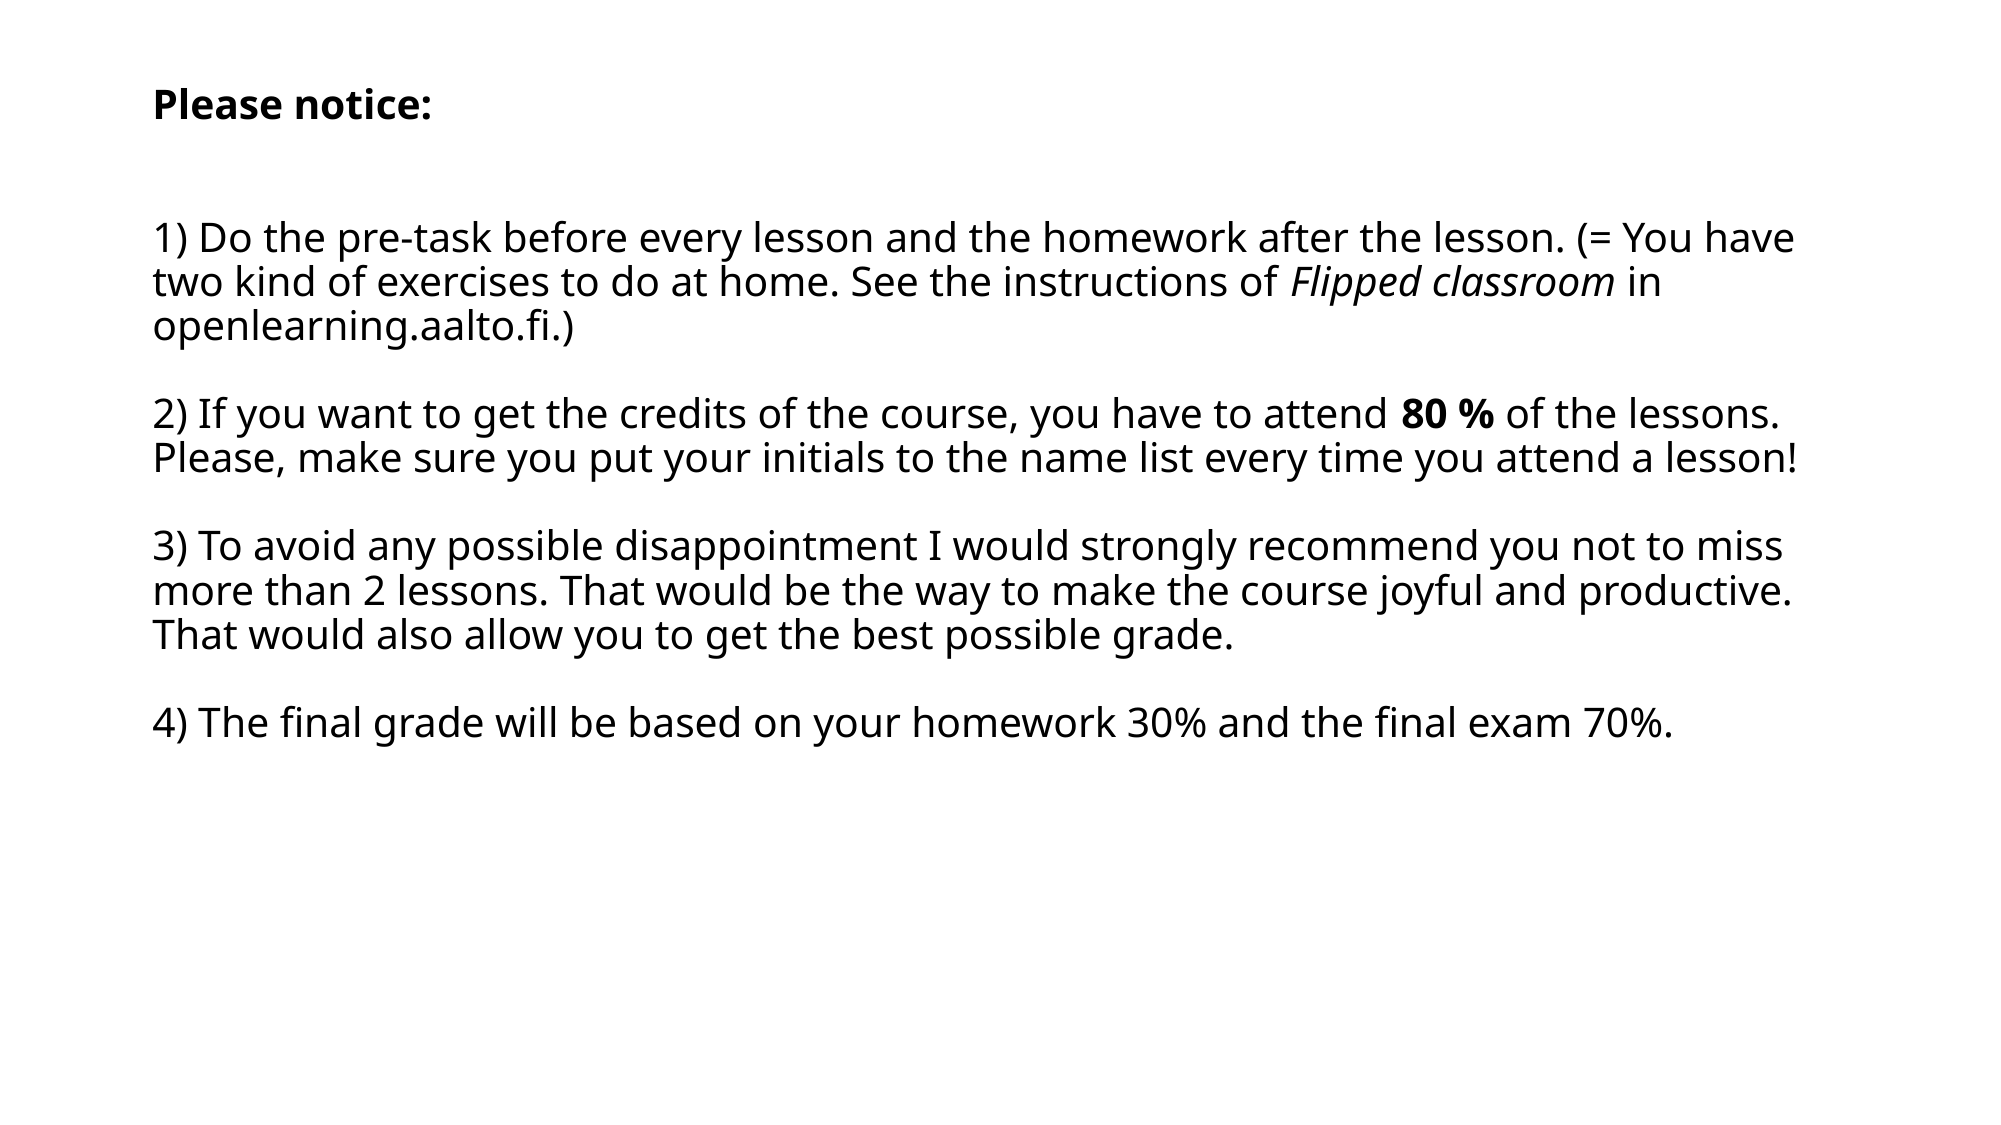

# Please notice: 1) Do the pre-task before every lesson and the homework after the lesson. (= You have two kind of exercises to do at home. See the instructions of Flipped classroom in openlearning.aalto.fi.) 2) If you want to get the credits of the course, you have to attend 80 % of the lessons. Please, make sure you put your initials to the name list every time you attend a lesson!  3) To avoid any possible disappointment I would strongly recommend you not to miss more than 2 lessons. That would be the way to make the course joyful and productive. That would also allow you to get the best possible grade. 4) The final grade will be based on your homework 30% and the final exam 70%.